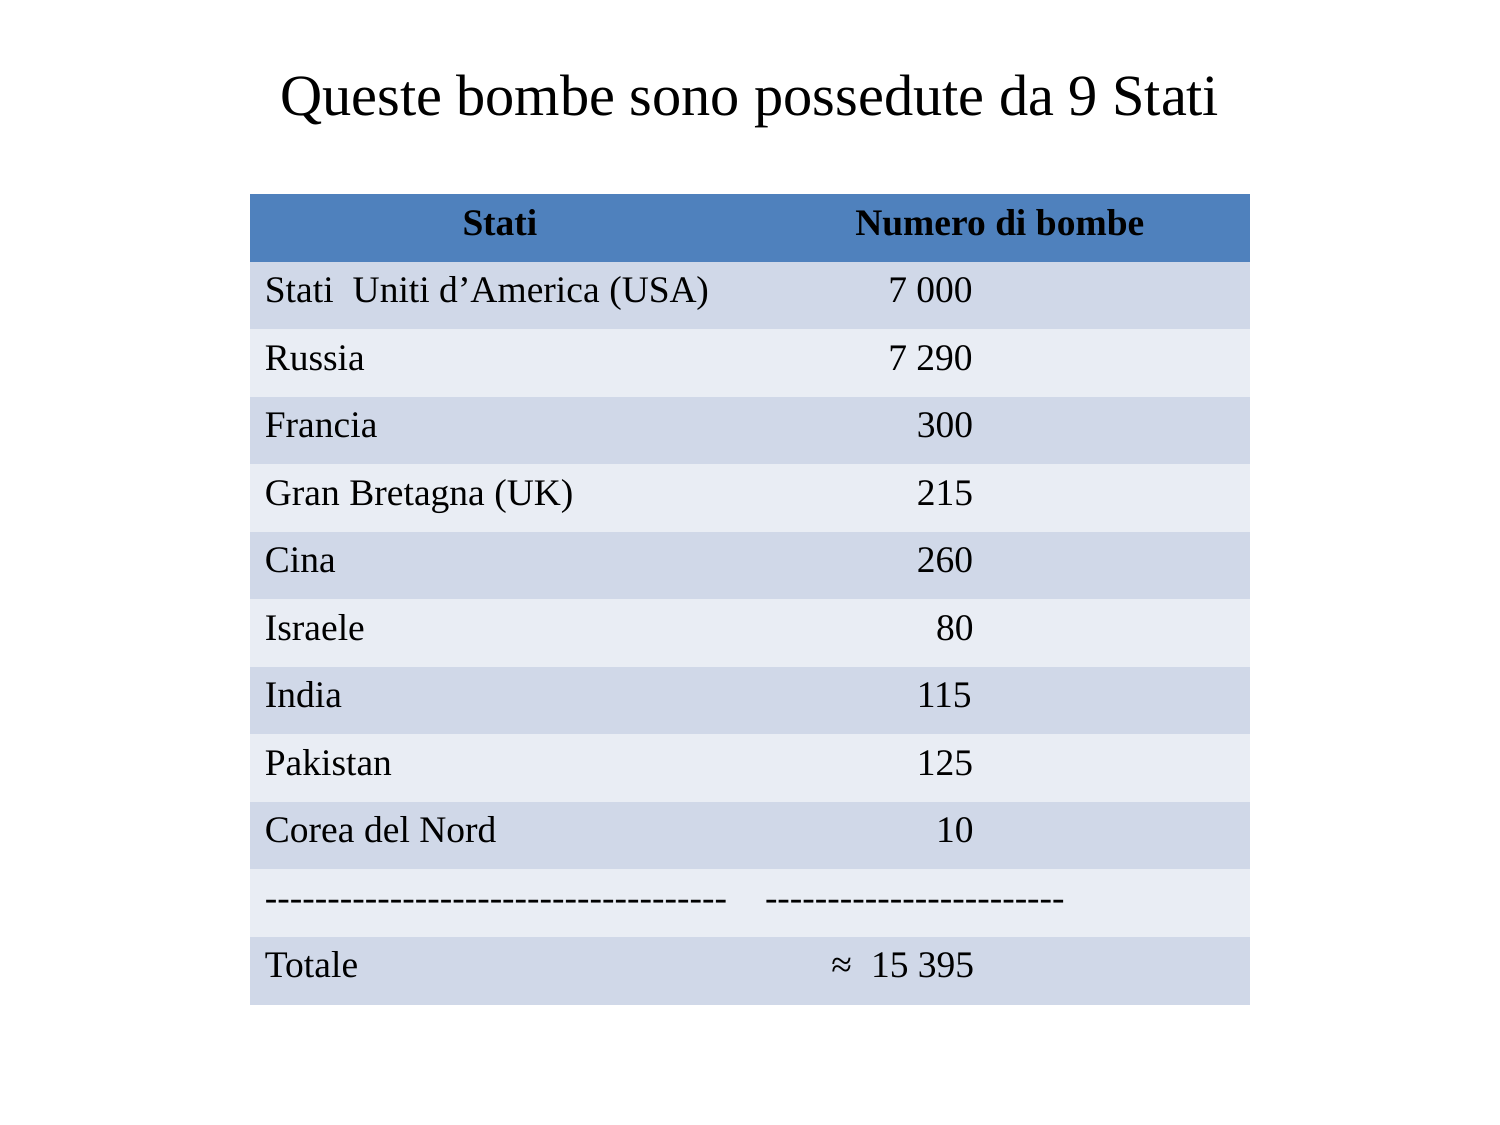

# Queste bombe sono possedute da 9 Stati
| Stati | Numero di bombe |
| --- | --- |
| Stati Uniti d’America (USA) | 7 000 |
| Russia | 7 290 |
| Francia | 300 |
| Gran Bretagna (UK) | 215 |
| Cina | 260 |
| Israele | 80 |
| India | 115 |
| Pakistan | 125 |
| Corea del Nord | 10 |
| ------------------------------------- | ------------------------ |
| Totale | ≈ 15 395 |